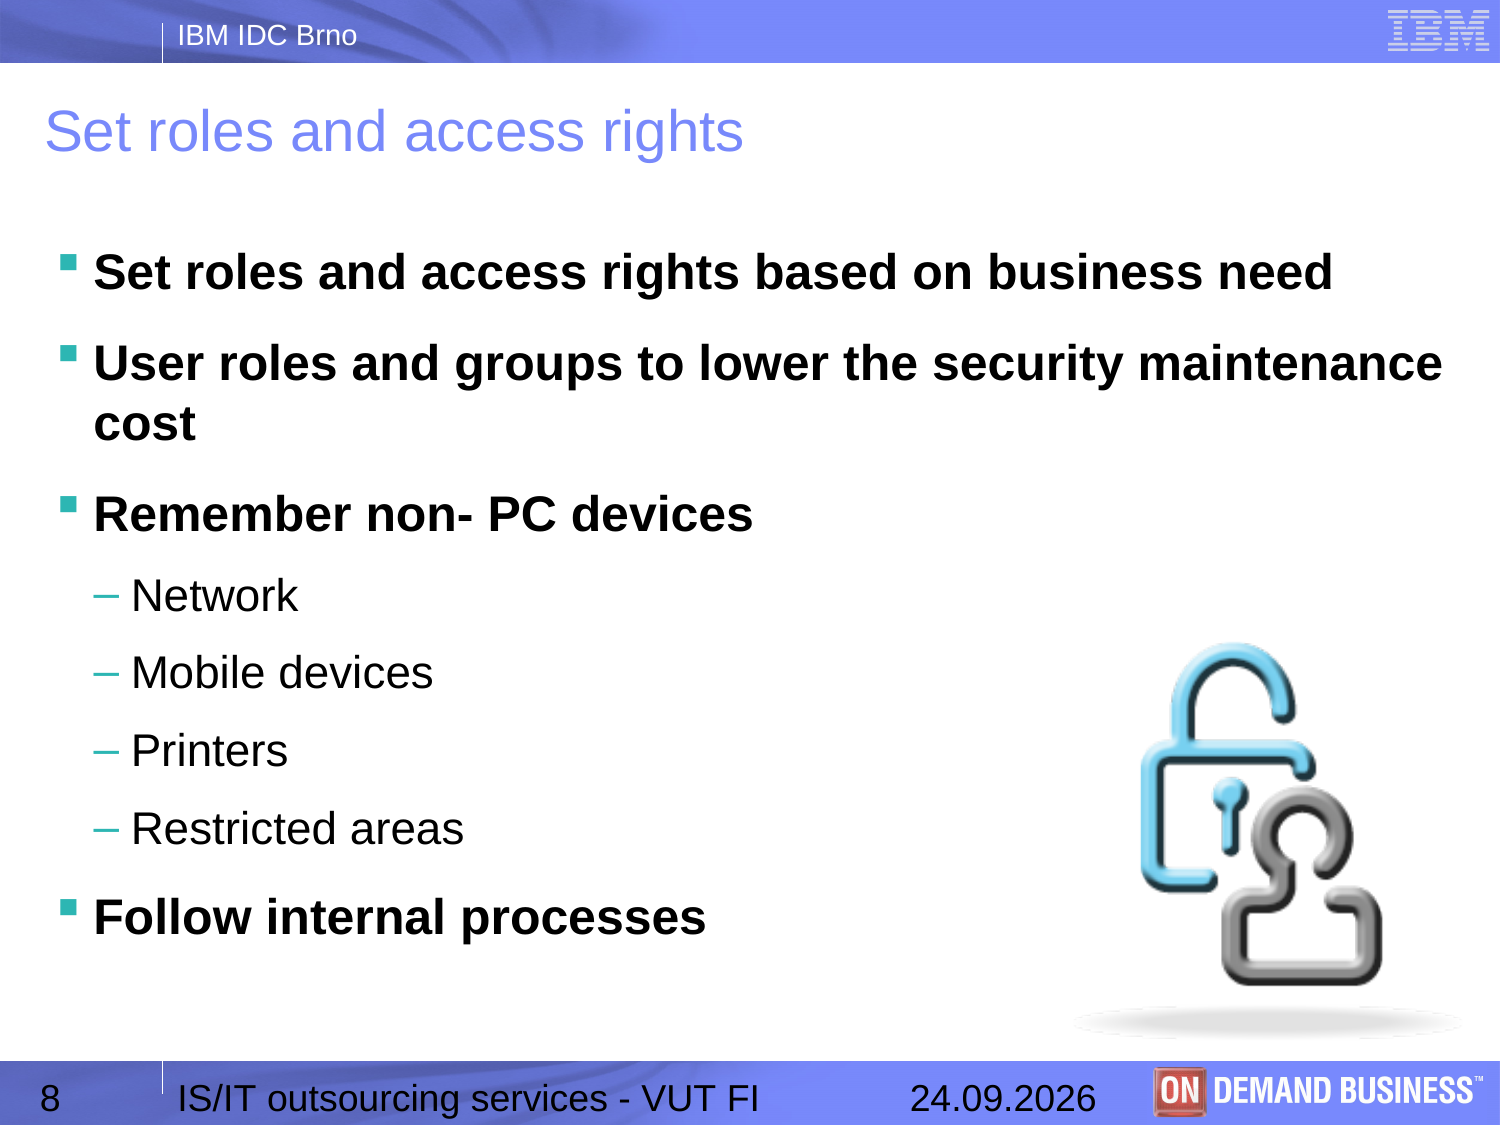

# Set roles and access rights
Set roles and access rights based on business need
User roles and groups to lower the security maintenance cost
Remember non- PC devices
Network
Mobile devices
Printers
Restricted areas
Follow internal processes
8
IS/IT outsourcing services - VUT FI